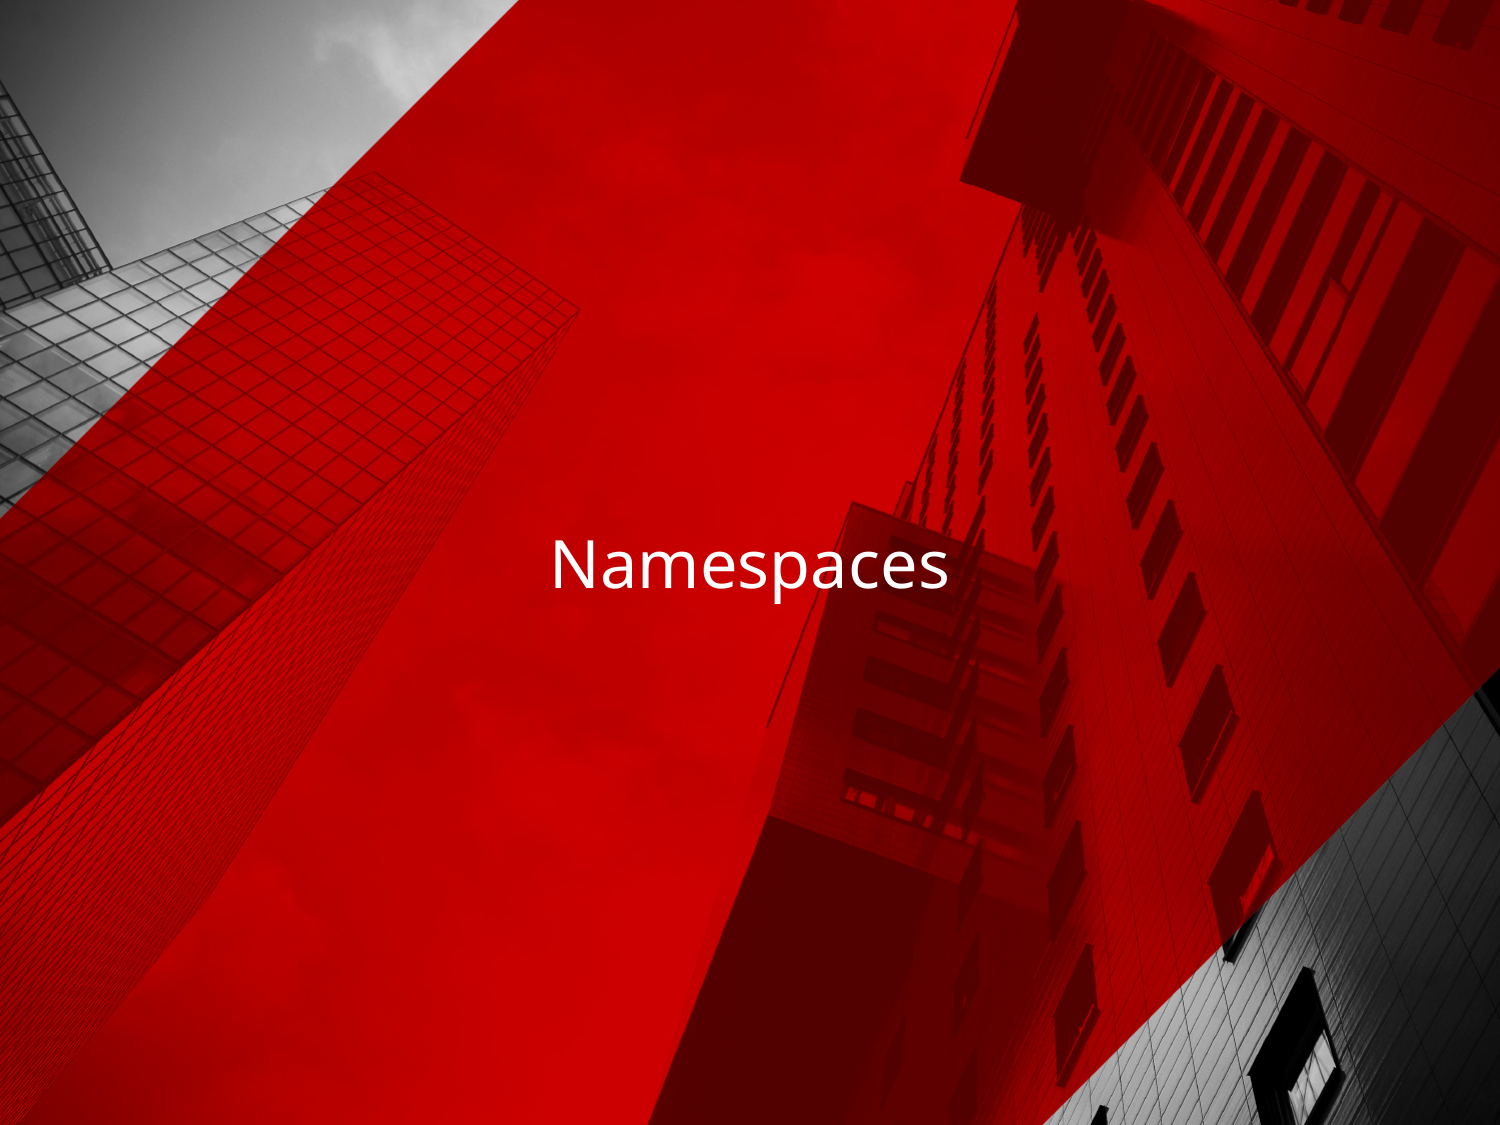

# Namespaces
INSERT DESIGNATOR, IF NEEDED
8